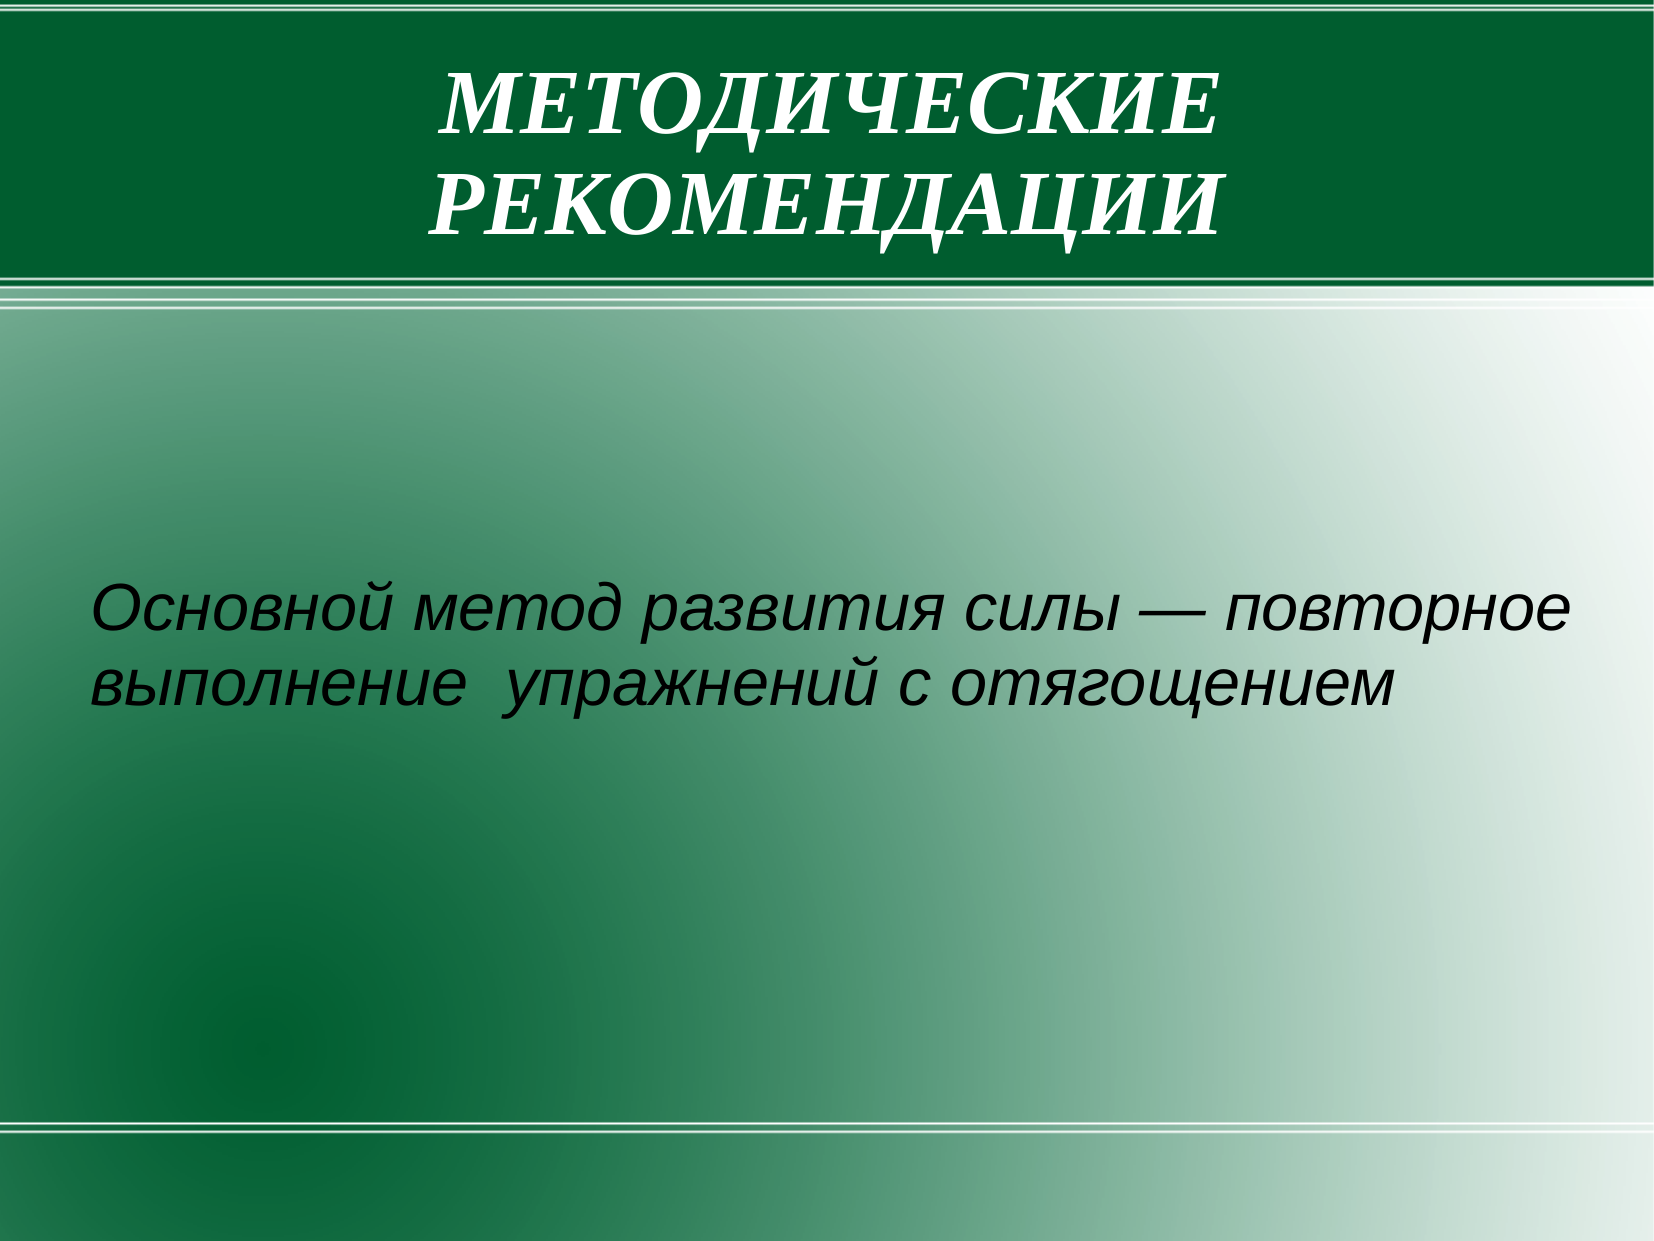

# МЕТОДИЧЕСКИЕ РЕКОМЕНДАЦИИ
Основной метод развития силы — повторное
выполнение упражнений с отягощением